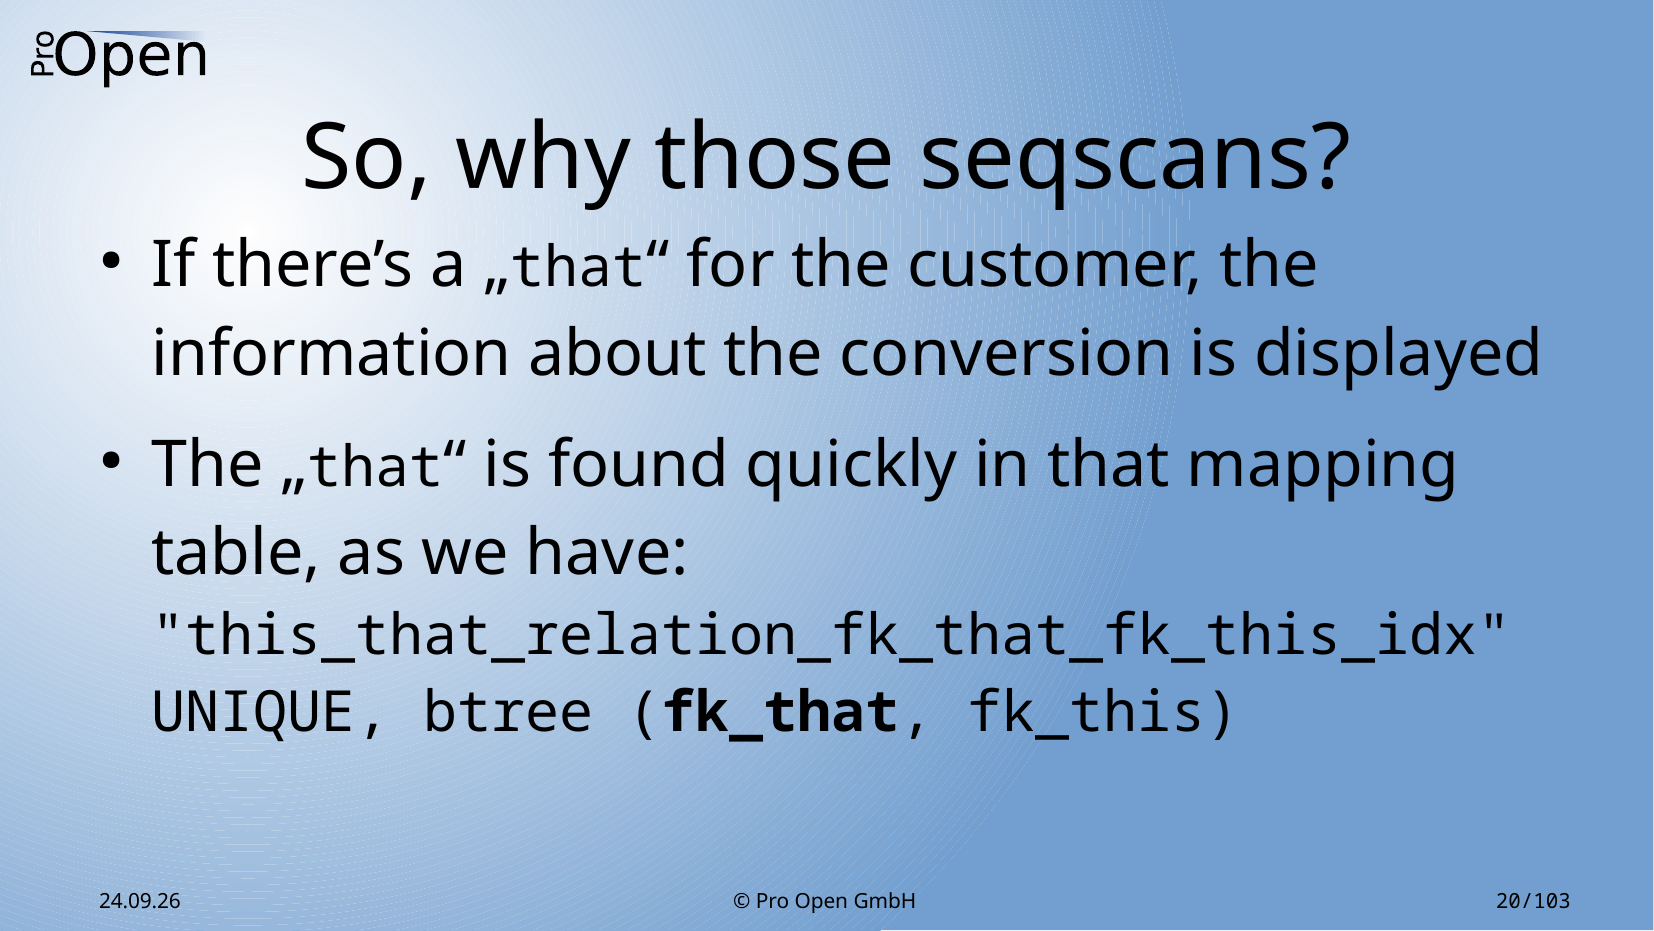

# So, why those seqscans?
If there’s a „that“ for the customer, the information about the conversion is displayed
The „that“ is found quickly in that mapping table, as we have: "this_that_relation_fk_that_fk_this_idx" UNIQUE, btree (fk_that, fk_this)
© Pro Open GmbH
20